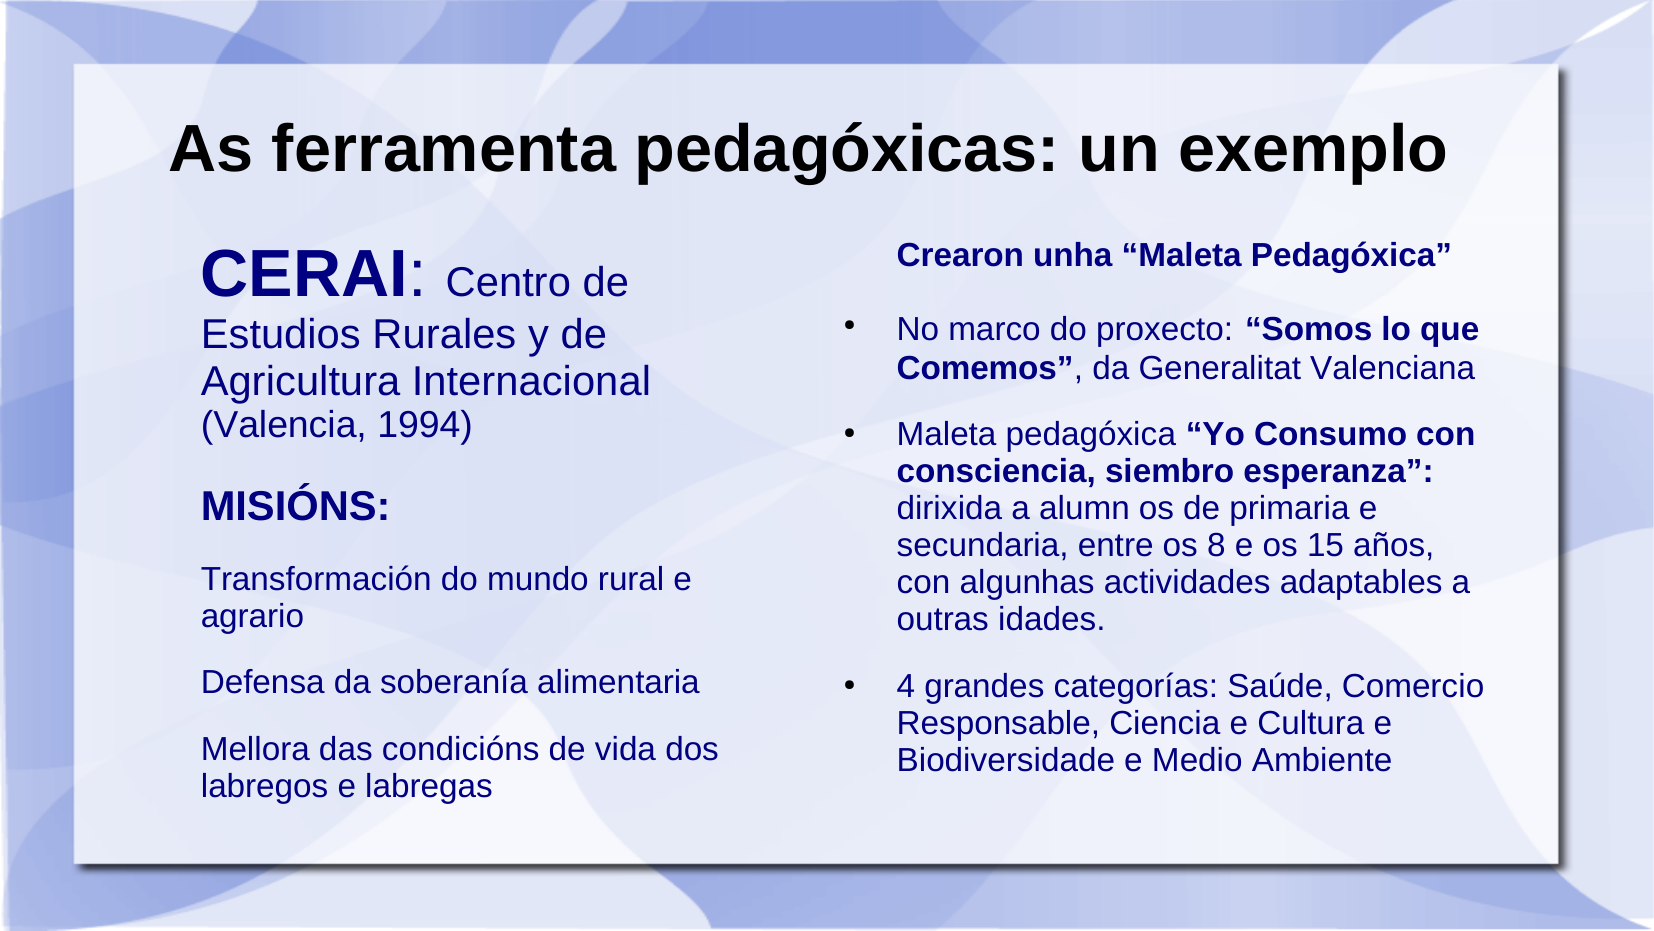

# As ferramenta pedagóxicas: un exemplo
CERAI: Centro de Estudios Rurales y de Agricultura Internacional (Valencia, 1994)
MISIÓNS:
Transformación do mundo rural e agrario
Defensa da soberanía alimentaria
Mellora das condicións de vida dos labregos e labregas
Crearon unha “Maleta Pedagóxica”
No marco do proxecto: “Somos lo que Comemos”, da Generalitat Valenciana
Maleta pedagóxica “Yo Consumo con consciencia, siembro esperanza”: dirixida a alumn os de primaria e secundaria, entre os 8 e os 15 años, con algunhas actividades adaptables a outras idades.
4 grandes categorías: Saúde, Comercio Responsable, Ciencia e Cultura e Biodiversidade e Medio Ambiente